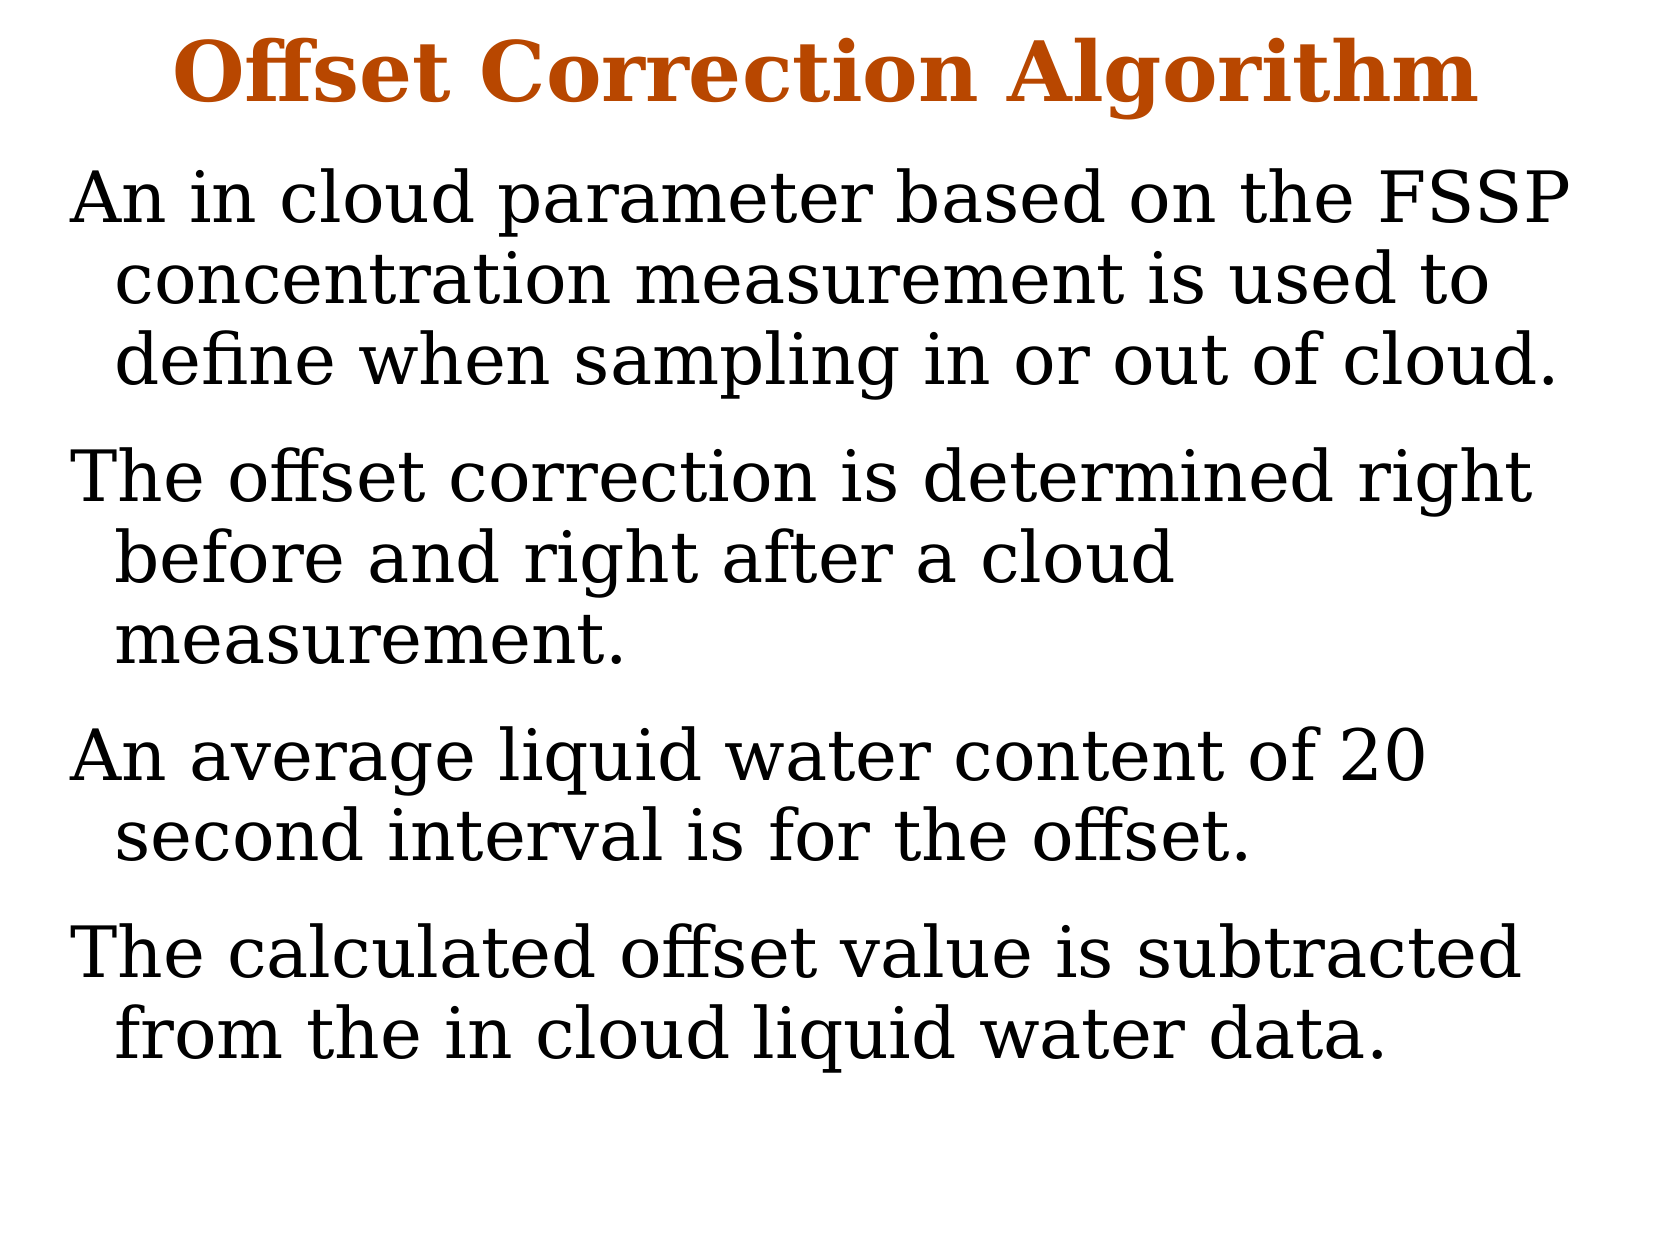

Offset Correction Algorithm
An in cloud parameter based on the FSSP concentration measurement is used to define when sampling in or out of cloud.
The offset correction is determined right before and right after a cloud measurement.
An average liquid water content of 20 second interval is for the offset.
The calculated offset value is subtracted from the in cloud liquid water data.